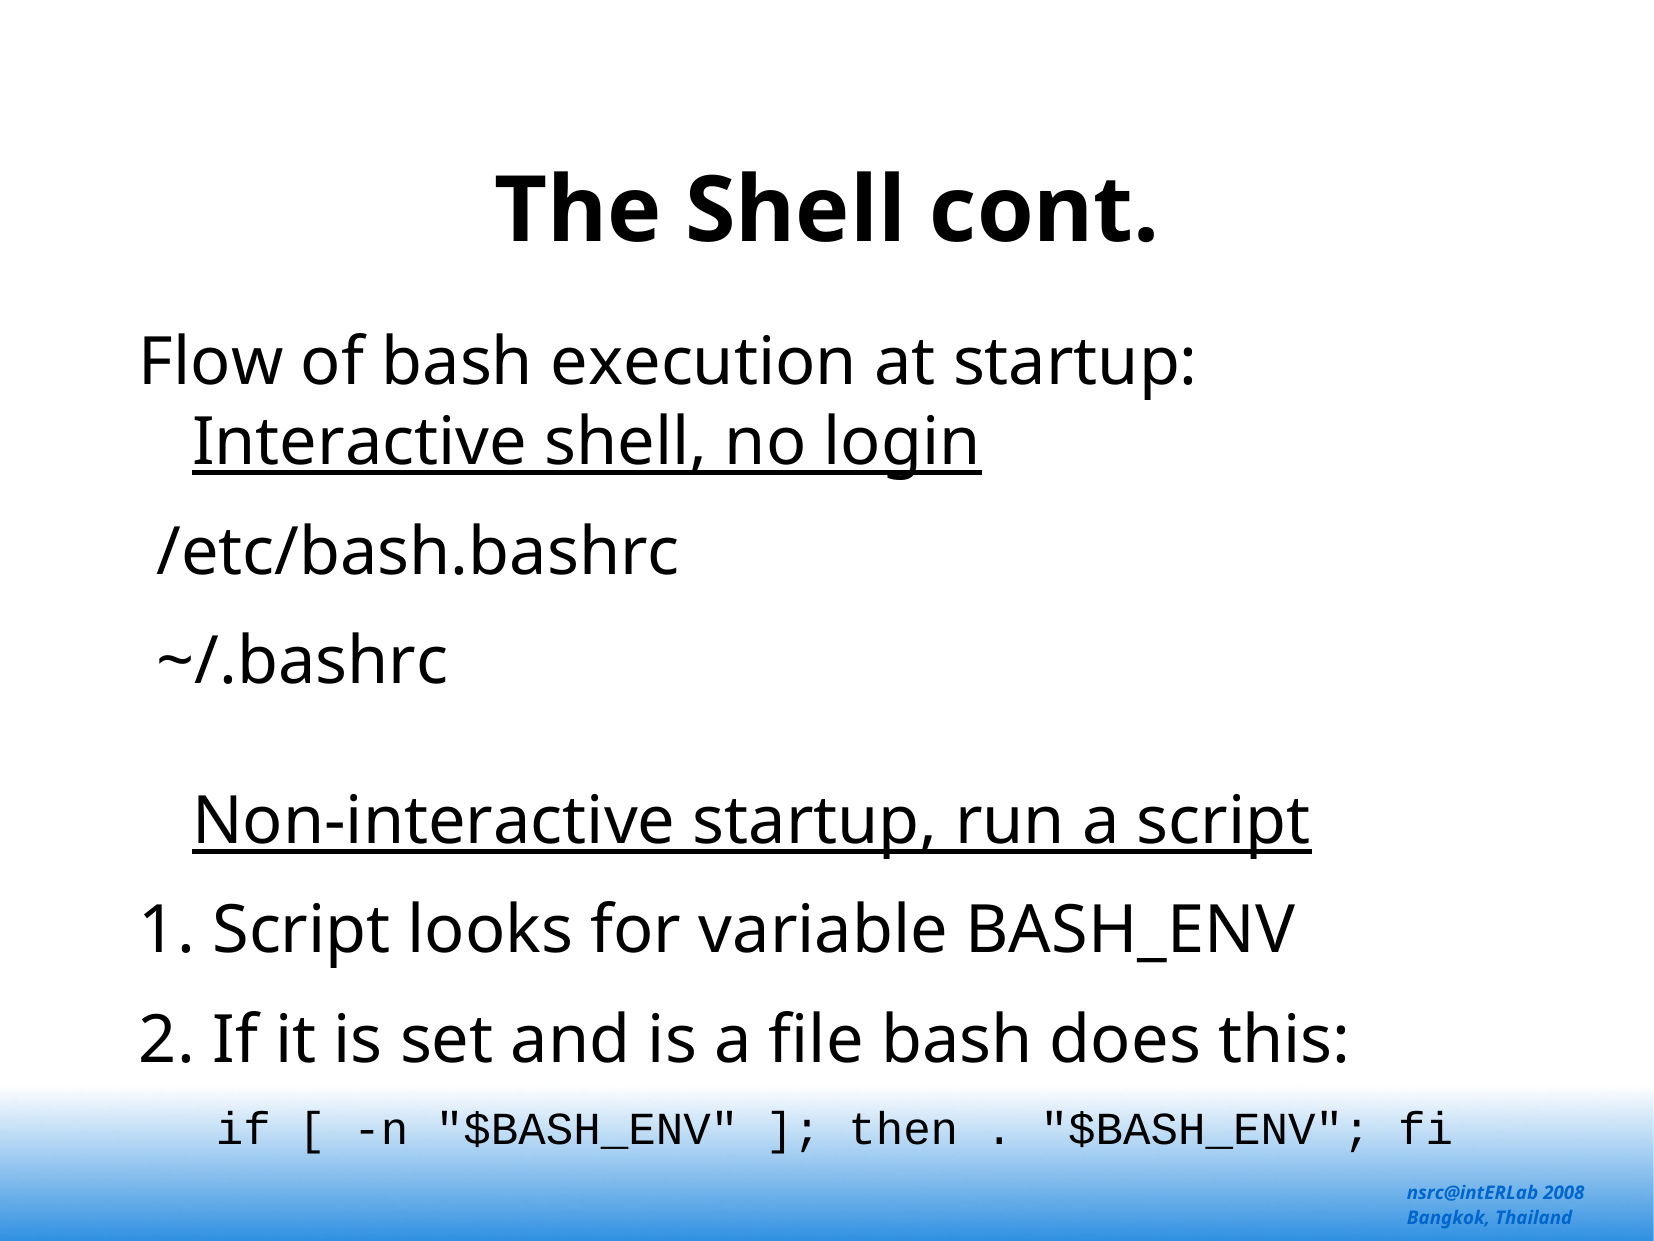

# The Shell cont.
Flow of bash execution at startup:
Interactive shell, no login
 /etc/bash.bashrc
 ~/.bashrc
Non-interactive startup, run a script
1. Script looks for variable BASH_ENV
2. If it is set and is a file bash does this:
if [ -n "$BASH_ENV" ]; then . "$BASH_ENV"; fi